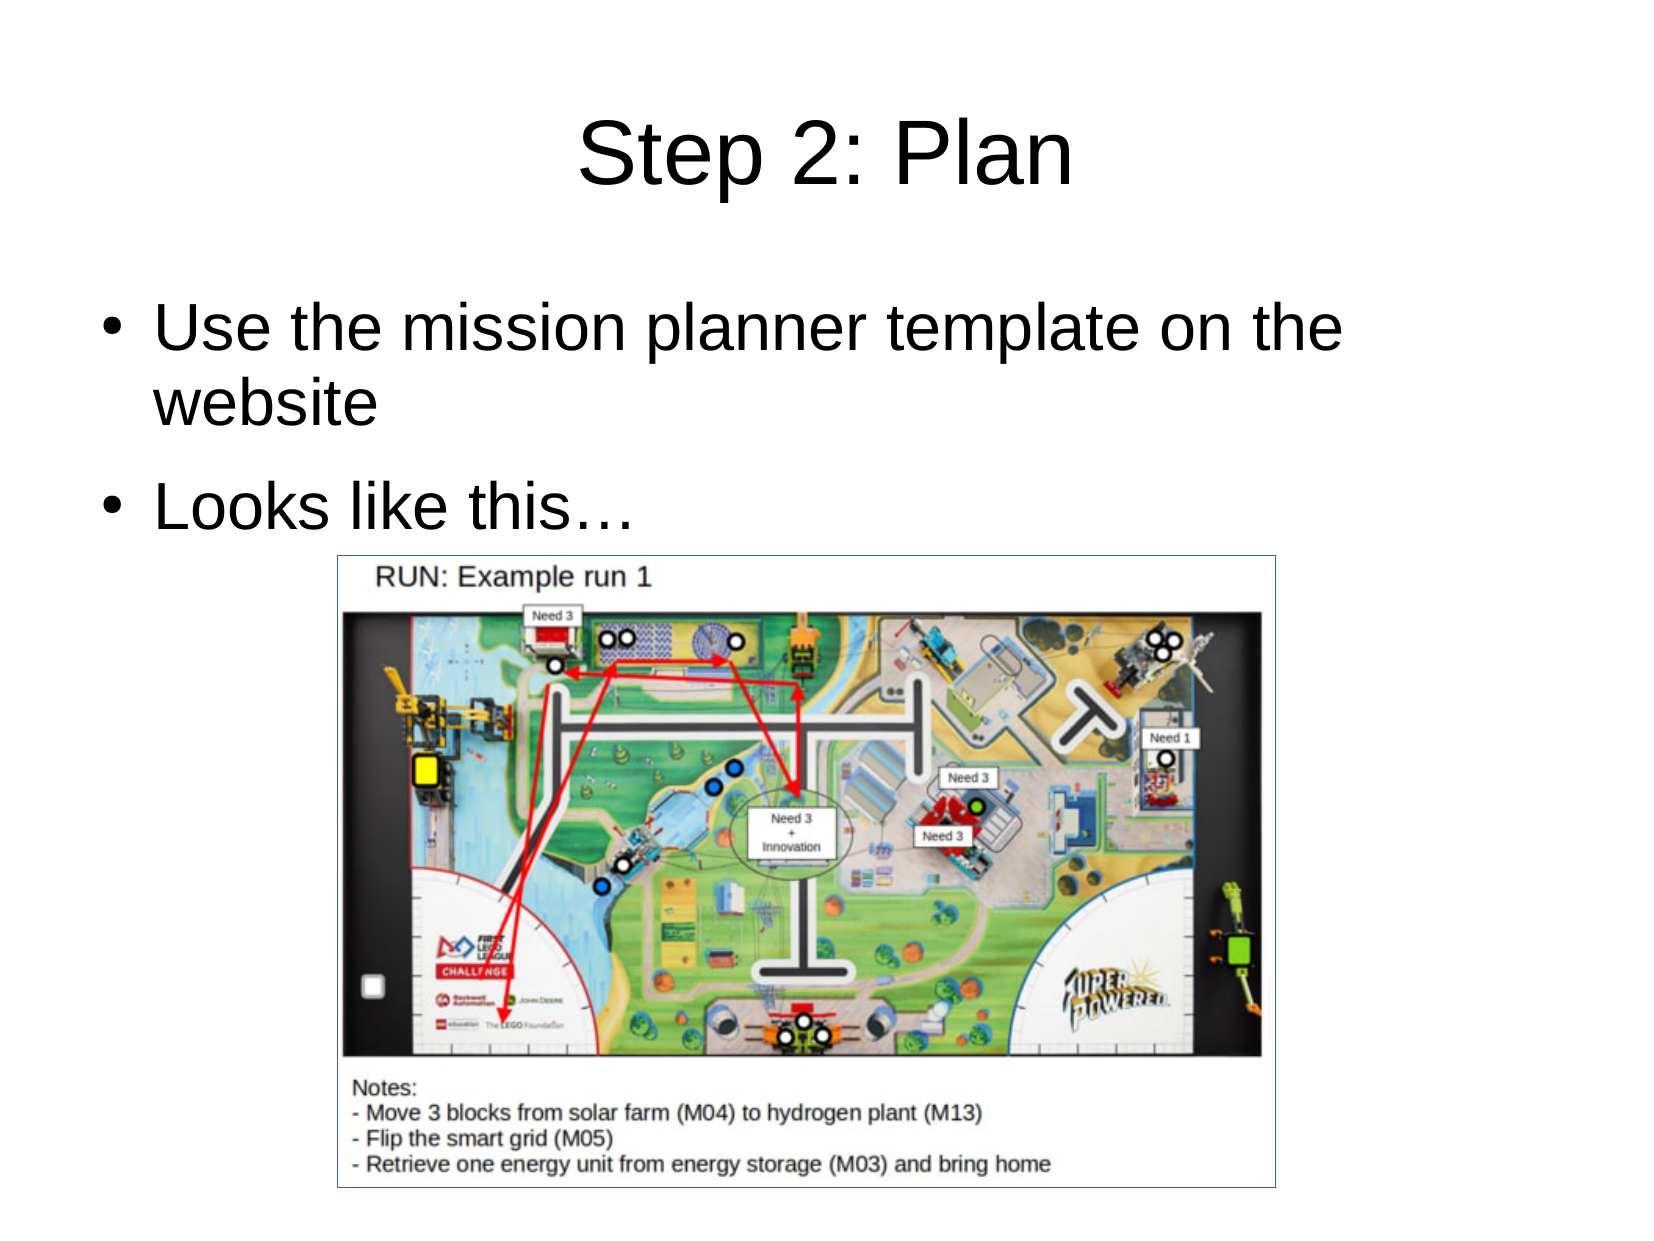

# Step 2: Plan
Use the mission planner template on the website
Looks like this…